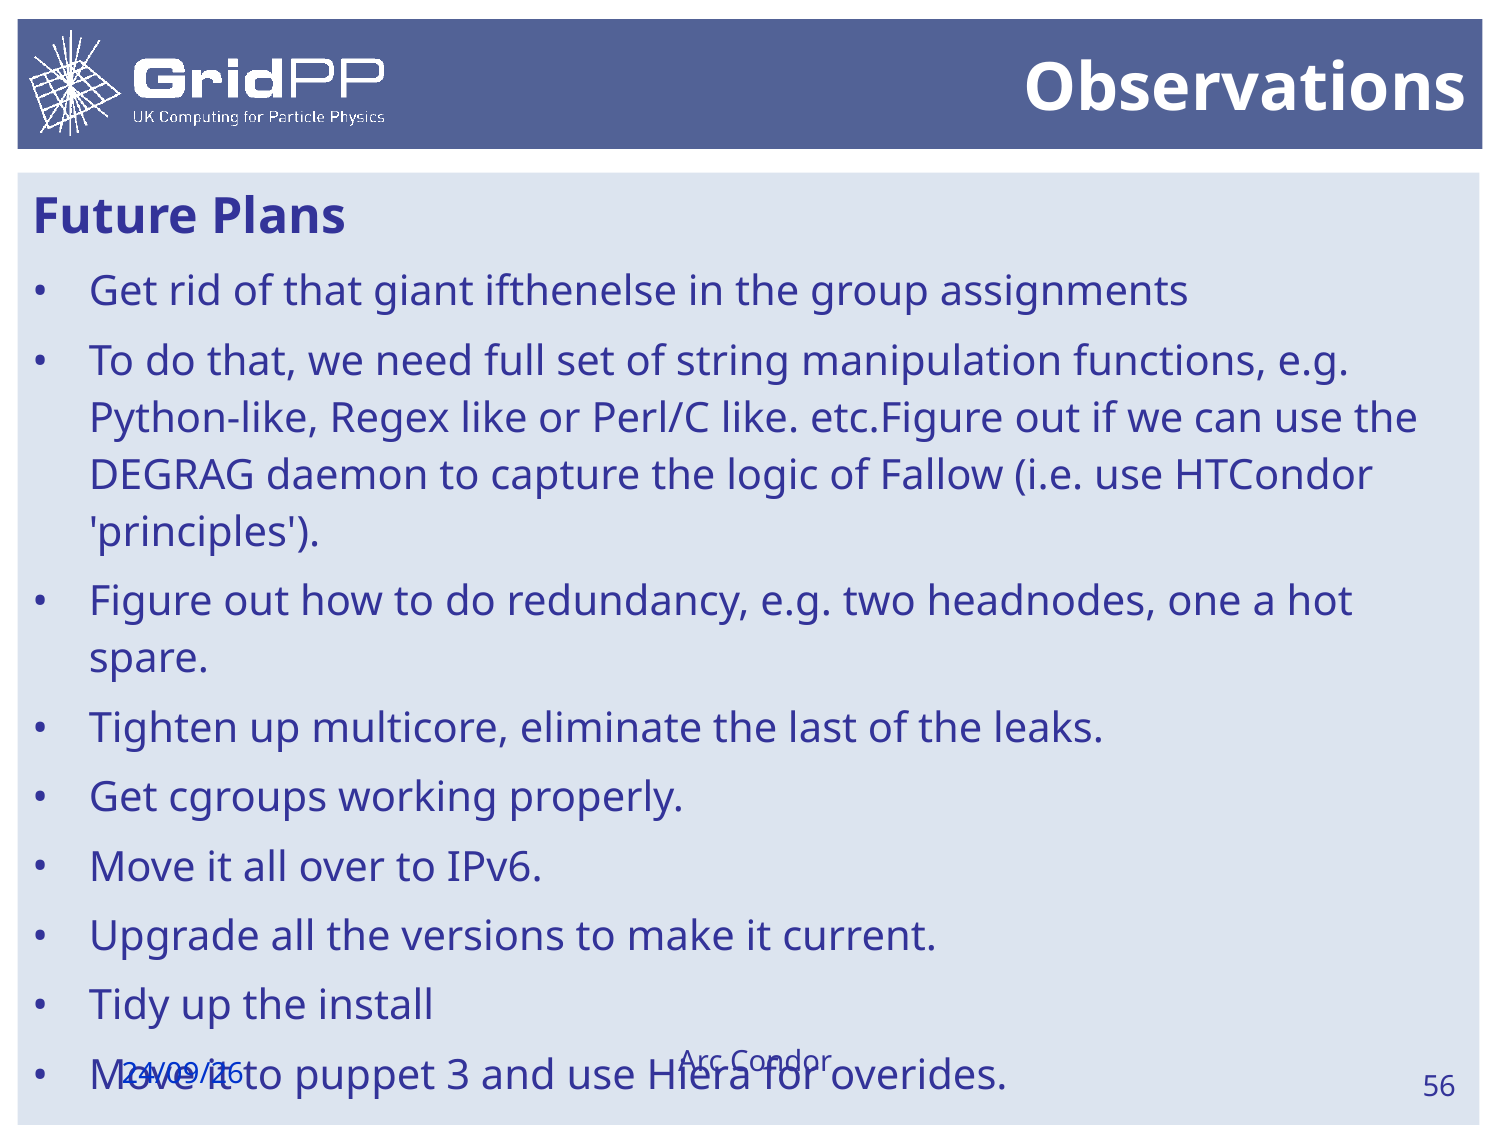

# Observations
Future Plans
Get rid of that giant ifthenelse in the group assignments
To do that, we need full set of string manipulation functions, e.g. Python-like, Regex like or Perl/C like. etc.Figure out if we can use the DEGRAG daemon to capture the logic of Fallow (i.e. use HTCondor 'principles').
Figure out how to do redundancy, e.g. two headnodes, one a hot spare.
Tighten up multicore, eliminate the last of the leaks.
Get cgroups working properly.
Move it all over to IPv6.
Upgrade all the versions to make it current.
Tidy up the install
Move it to puppet 3 and use Hiera for overides.
Get those patches in the version, or agree what to do next.
Arc Condor